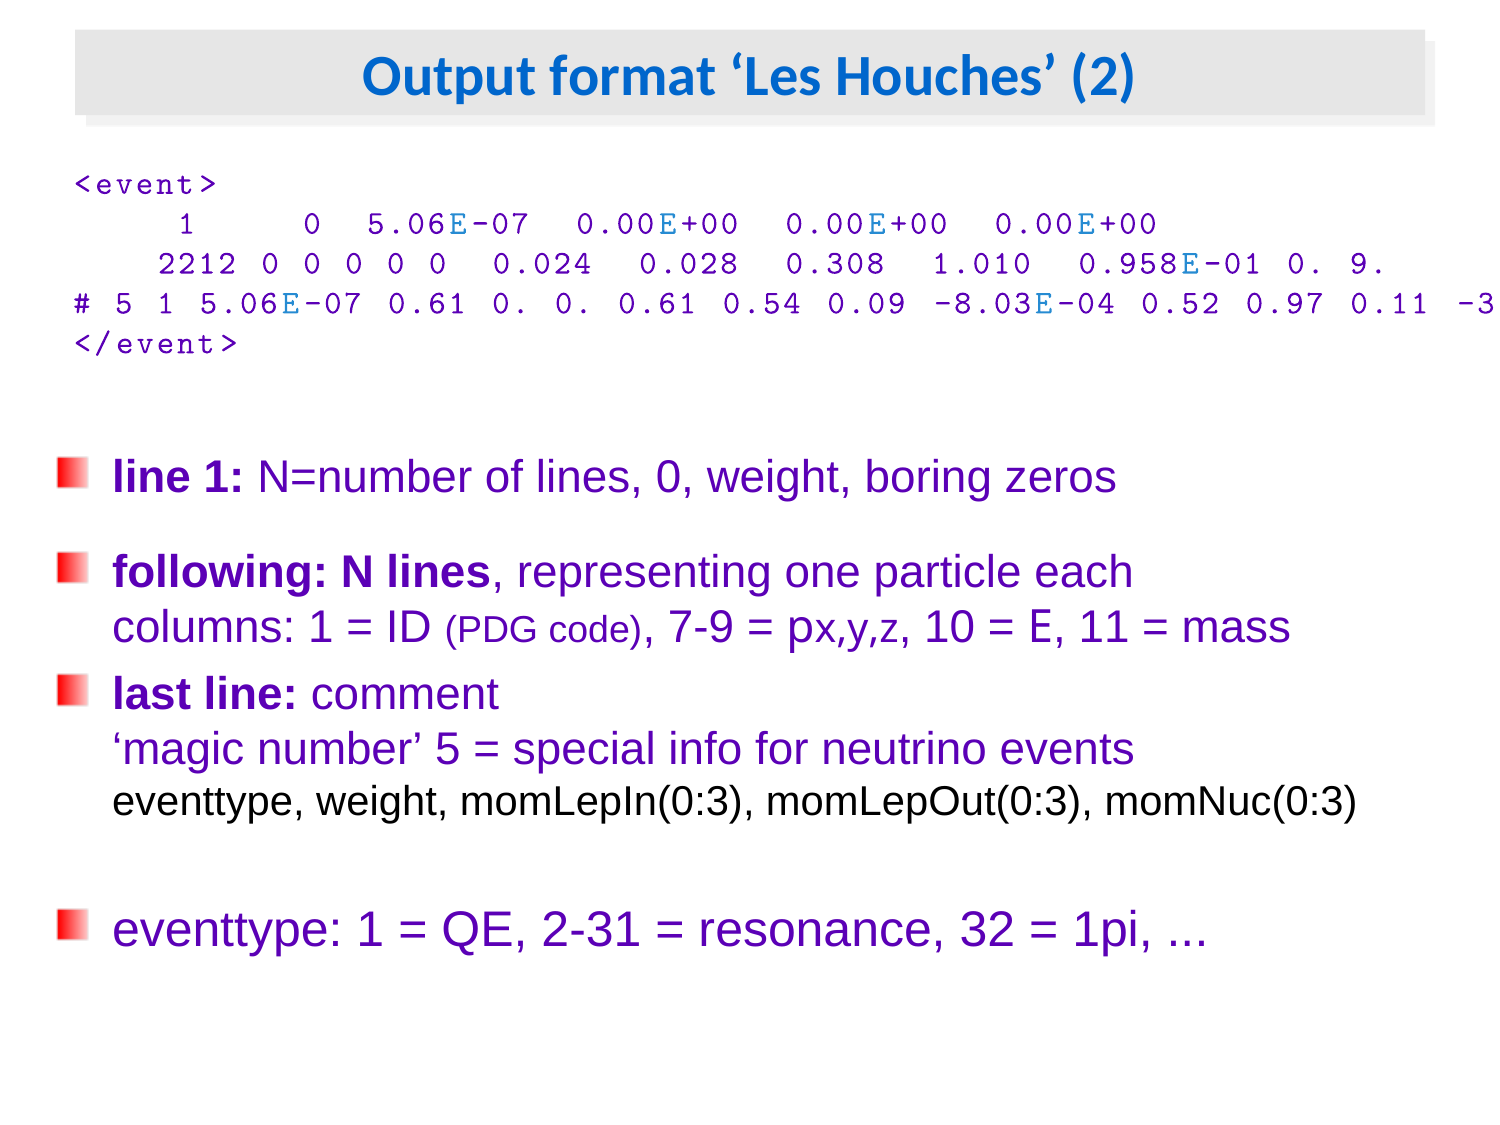

# Output format ‘Les Houches’ (2)
line 1: N=number of lines, 0, weight, boring zeros
following: N lines, representing one particle each
columns: 1 = ID (PDG code), 7-9 = px,y,z, 10 = E, 11 = mass
last line: comment
‘magic number’ 5 = special info for neutrino events
eventtype, weight, momLepIn(0:3), momLepOut(0:3), momNuc(0:3)
eventtype: 1 = QE, 2-31 = resonance, 32 = 1pi, ...